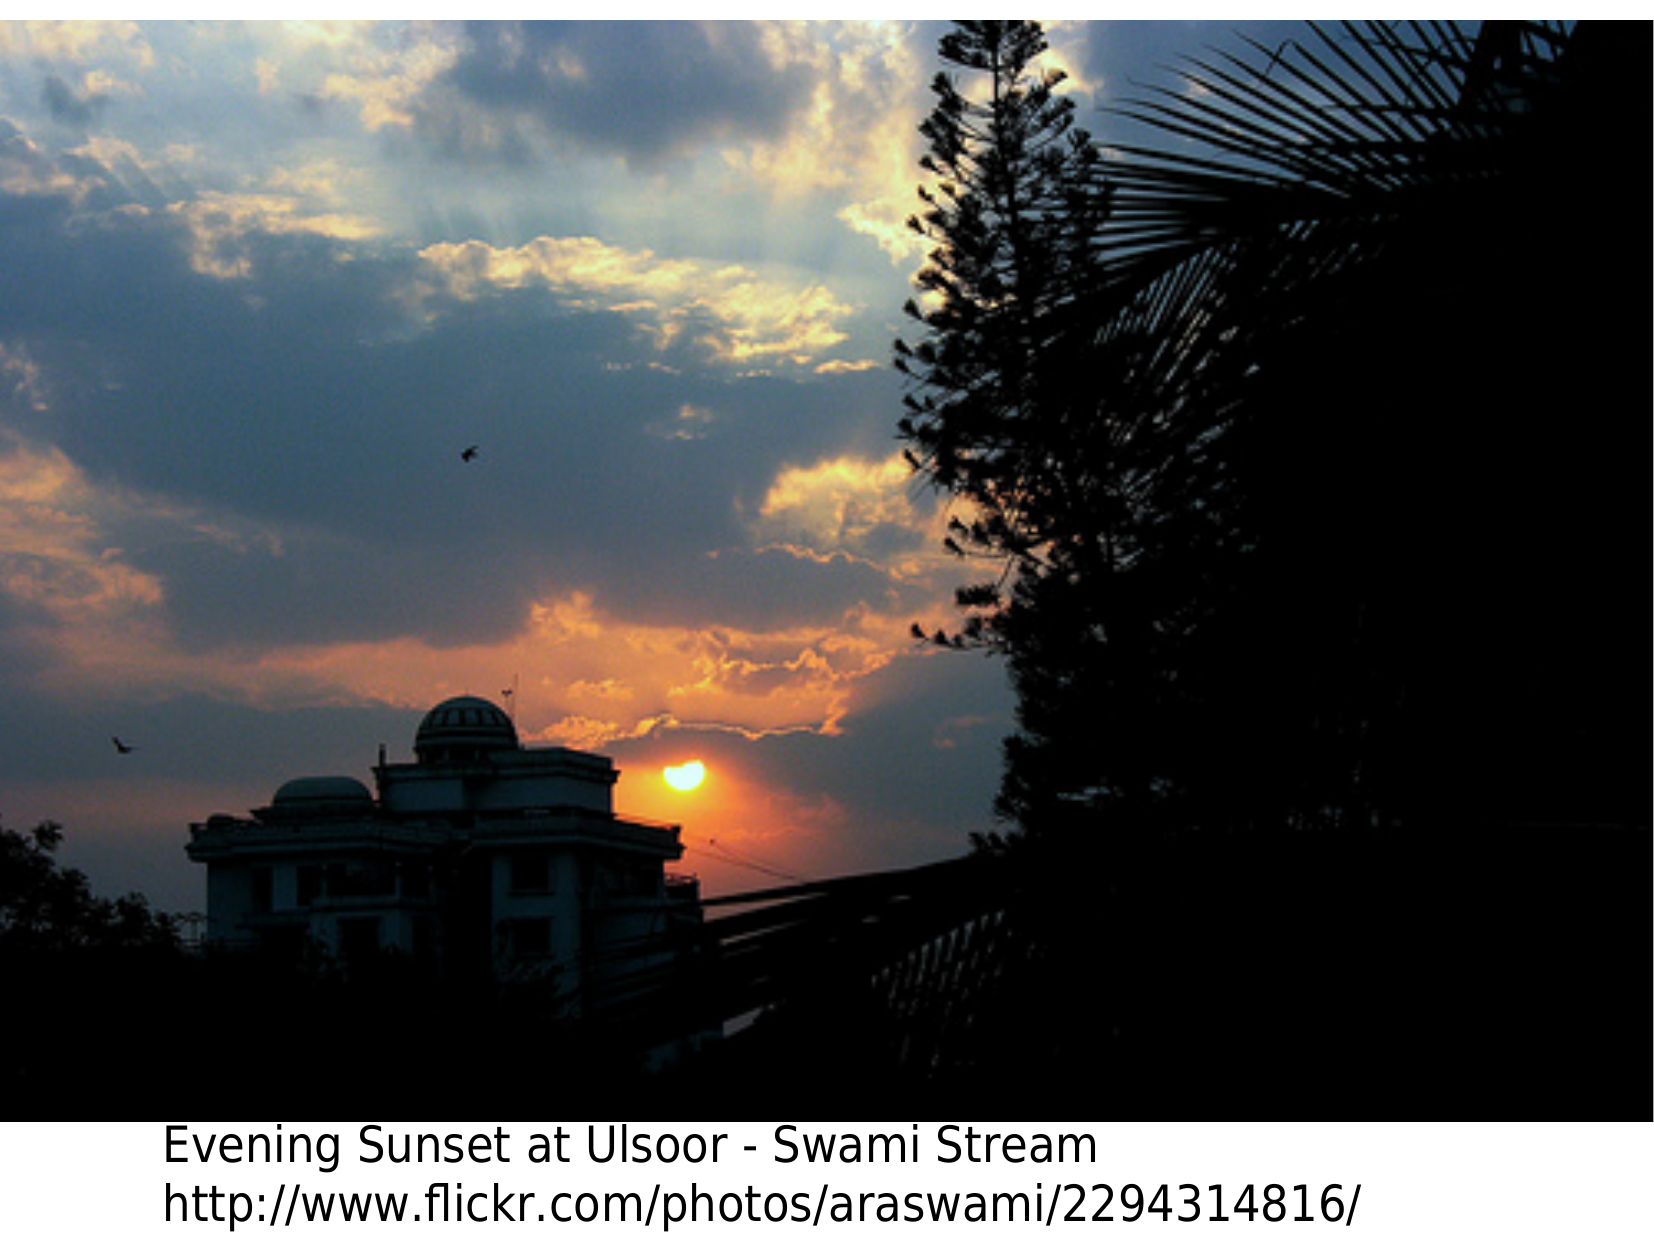

Evening Sunset at Ulsoor - Swami Stream
http://www.flickr.com/photos/araswami/2294314816/